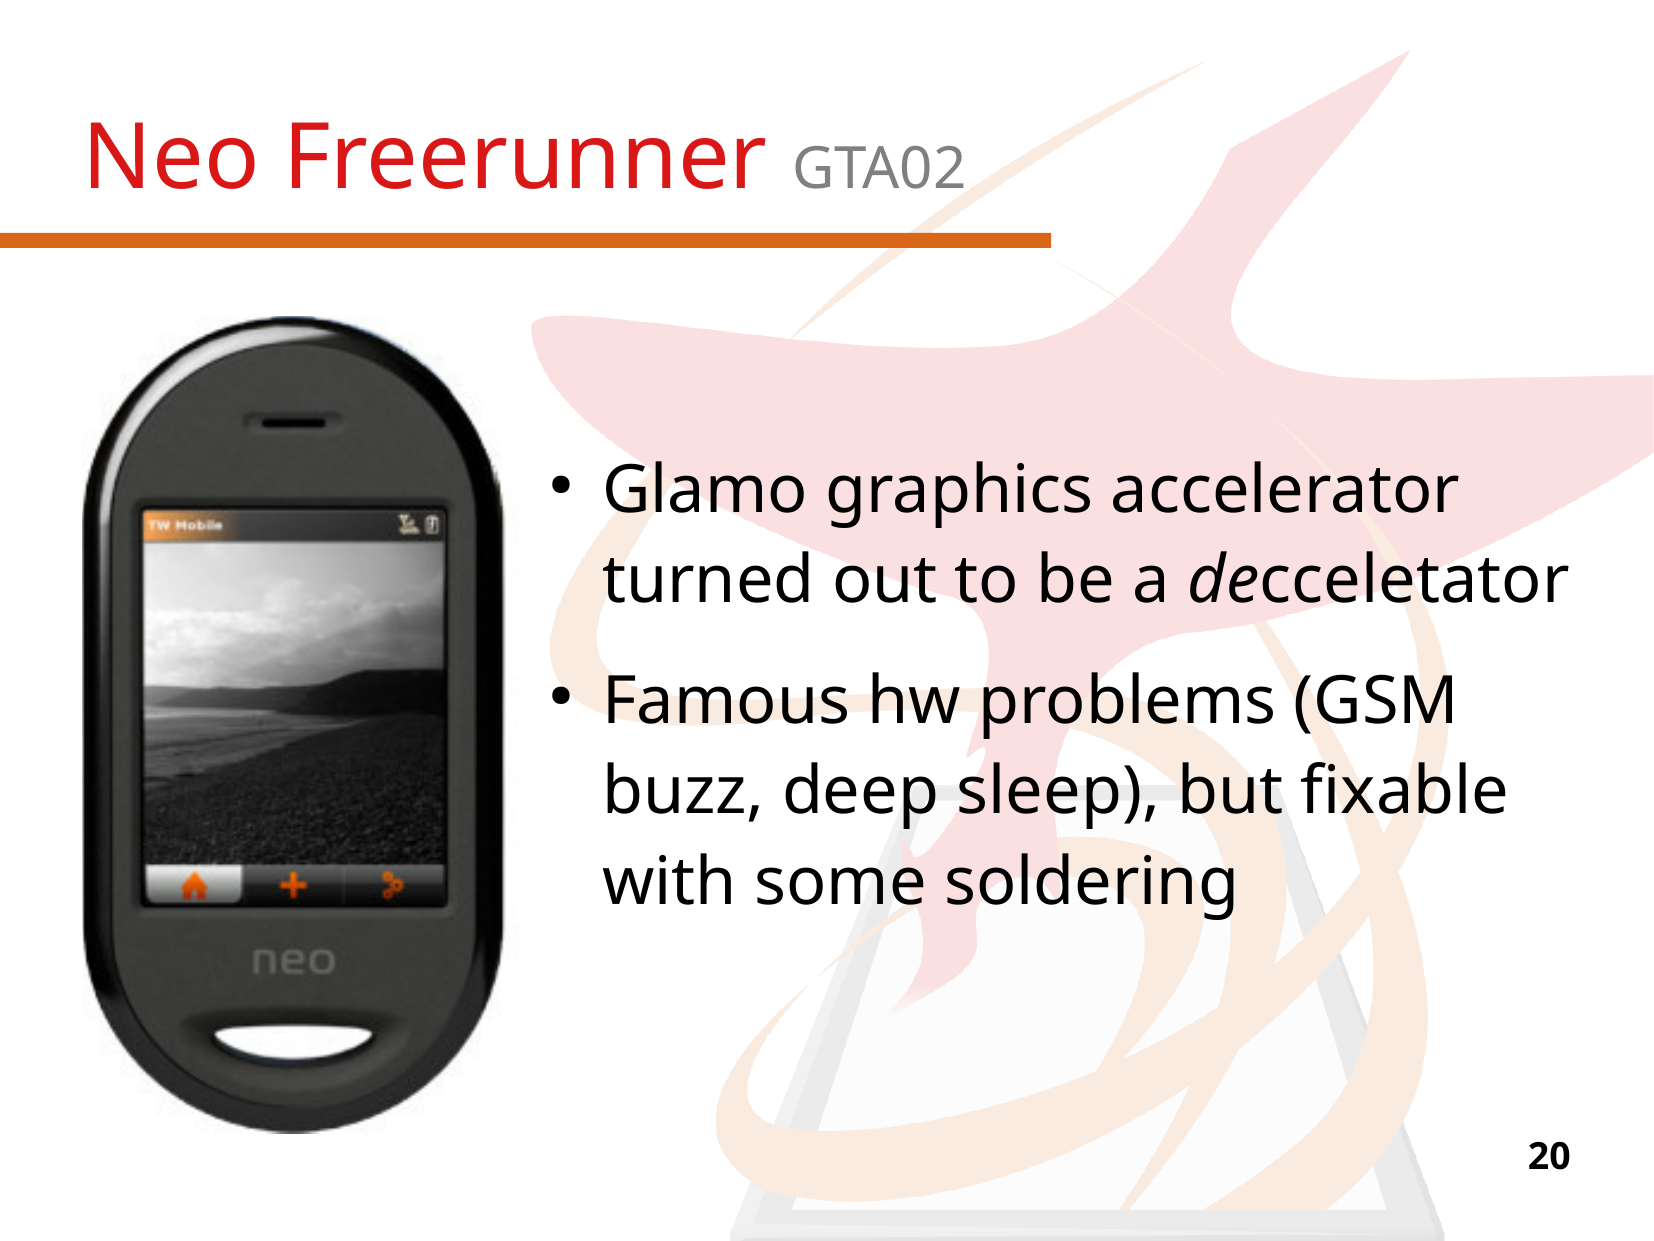

# Neo Freerunner GTA02
Glamo graphics accelerator turned out to be a decceletator
Famous hw problems (GSM buzz, deep sleep), but fixable with some soldering
20